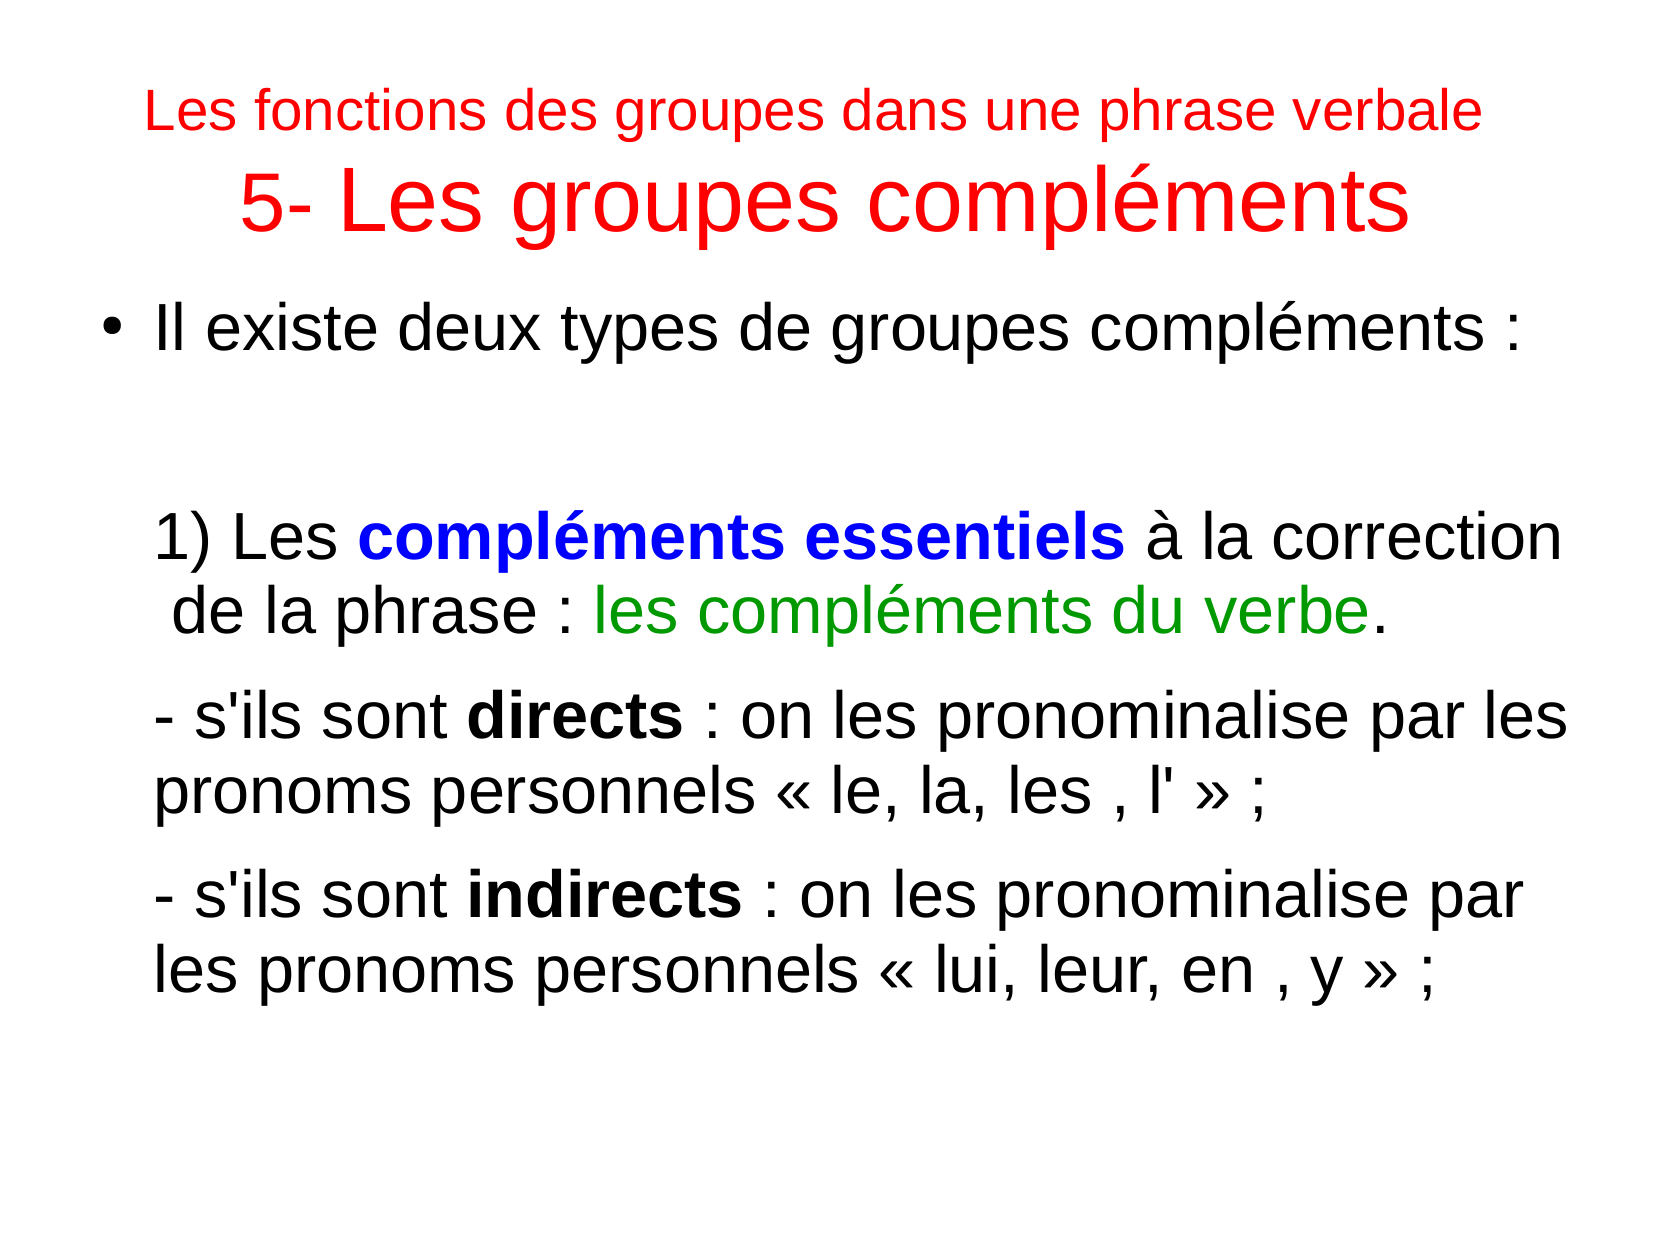

# Les fonctions des groupes dans une phrase verbale 5- Les groupes compléments
Il existe deux types de groupes compléments :
1) Les compléments essentiels à la correction de la phrase : les compléments du verbe.
- s'ils sont directs : on les pronominalise par les pronoms personnels « le, la, les , l' » ;
- s'ils sont indirects : on les pronominalise par les pronoms personnels « lui, leur, en , y » ;